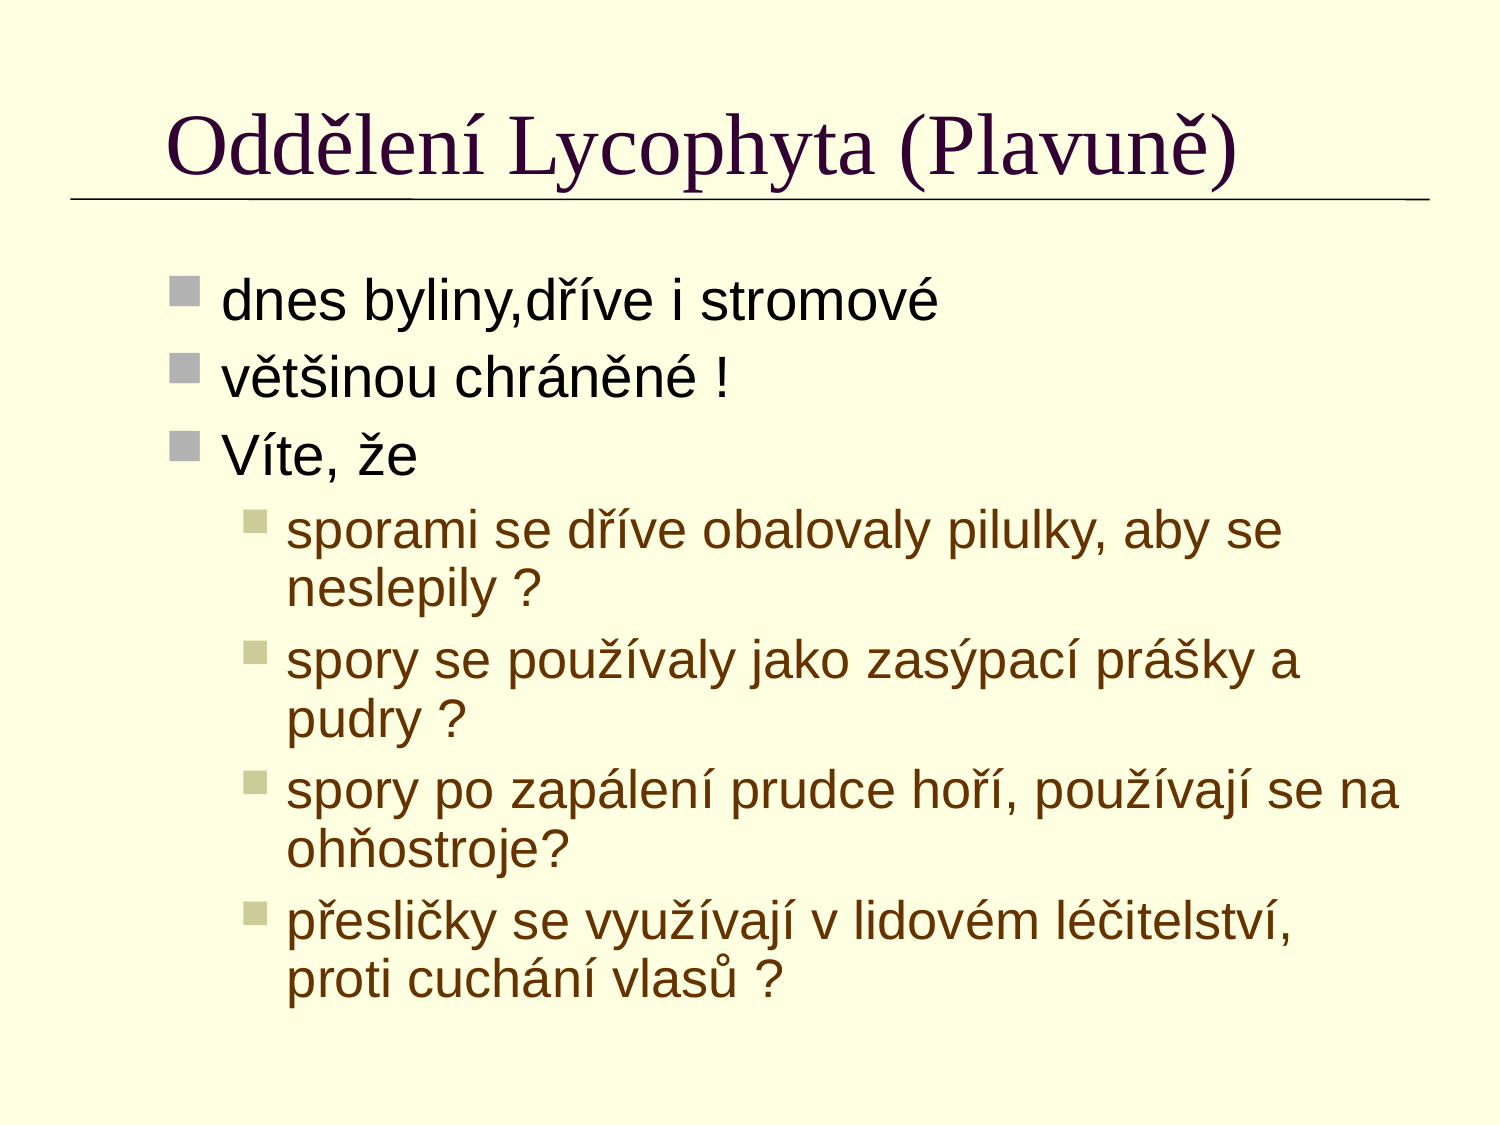

# Oddělení Lycophyta (Plavuně)
dnes byliny,dříve i stromové
většinou chráněné !
Víte, že
sporami se dříve obalovaly pilulky, aby se neslepily ?
spory se používaly jako zasýpací prášky a pudry ?
spory po zapálení prudce hoří, používají se na ohňostroje?
přesličky se využívají v lidovém léčitelství, proti cuchání vlasů ?